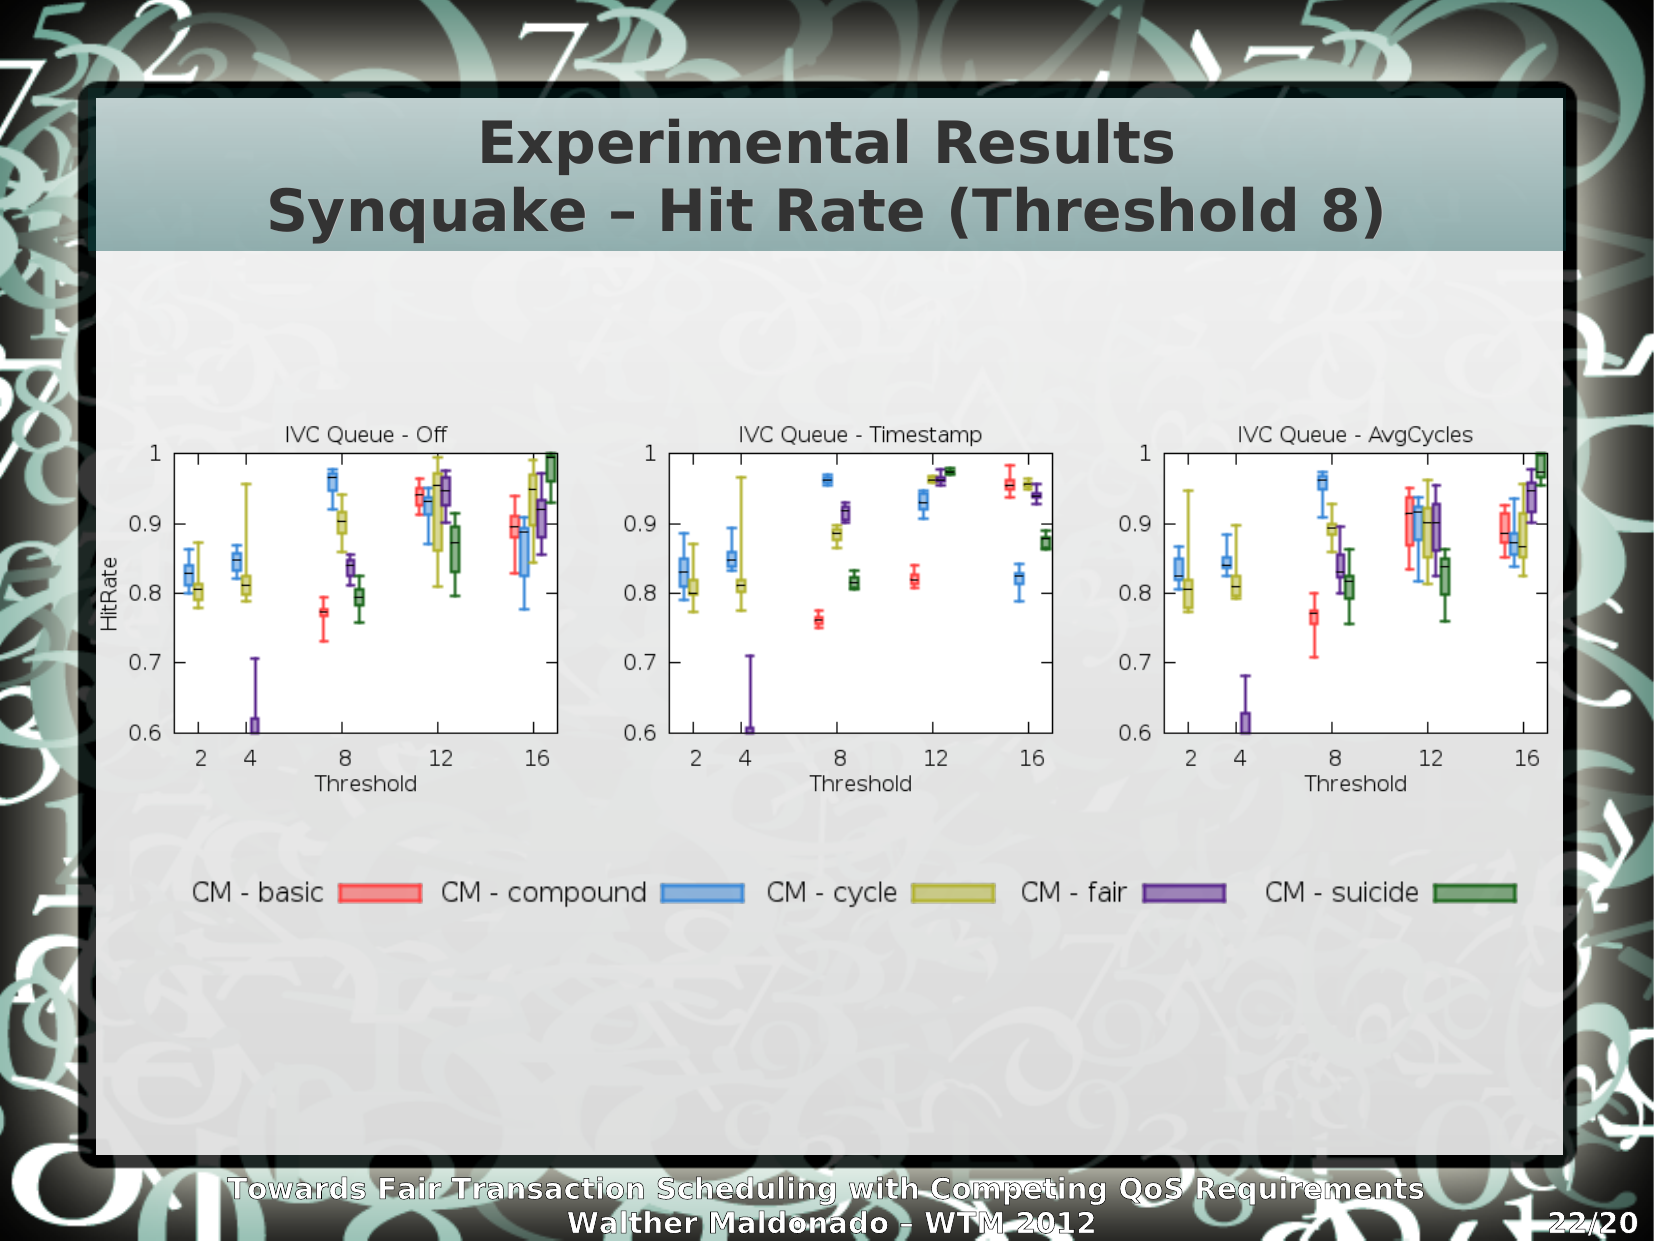

# Experimental Results Synquake – Hit Rate (Threshold 8)
22